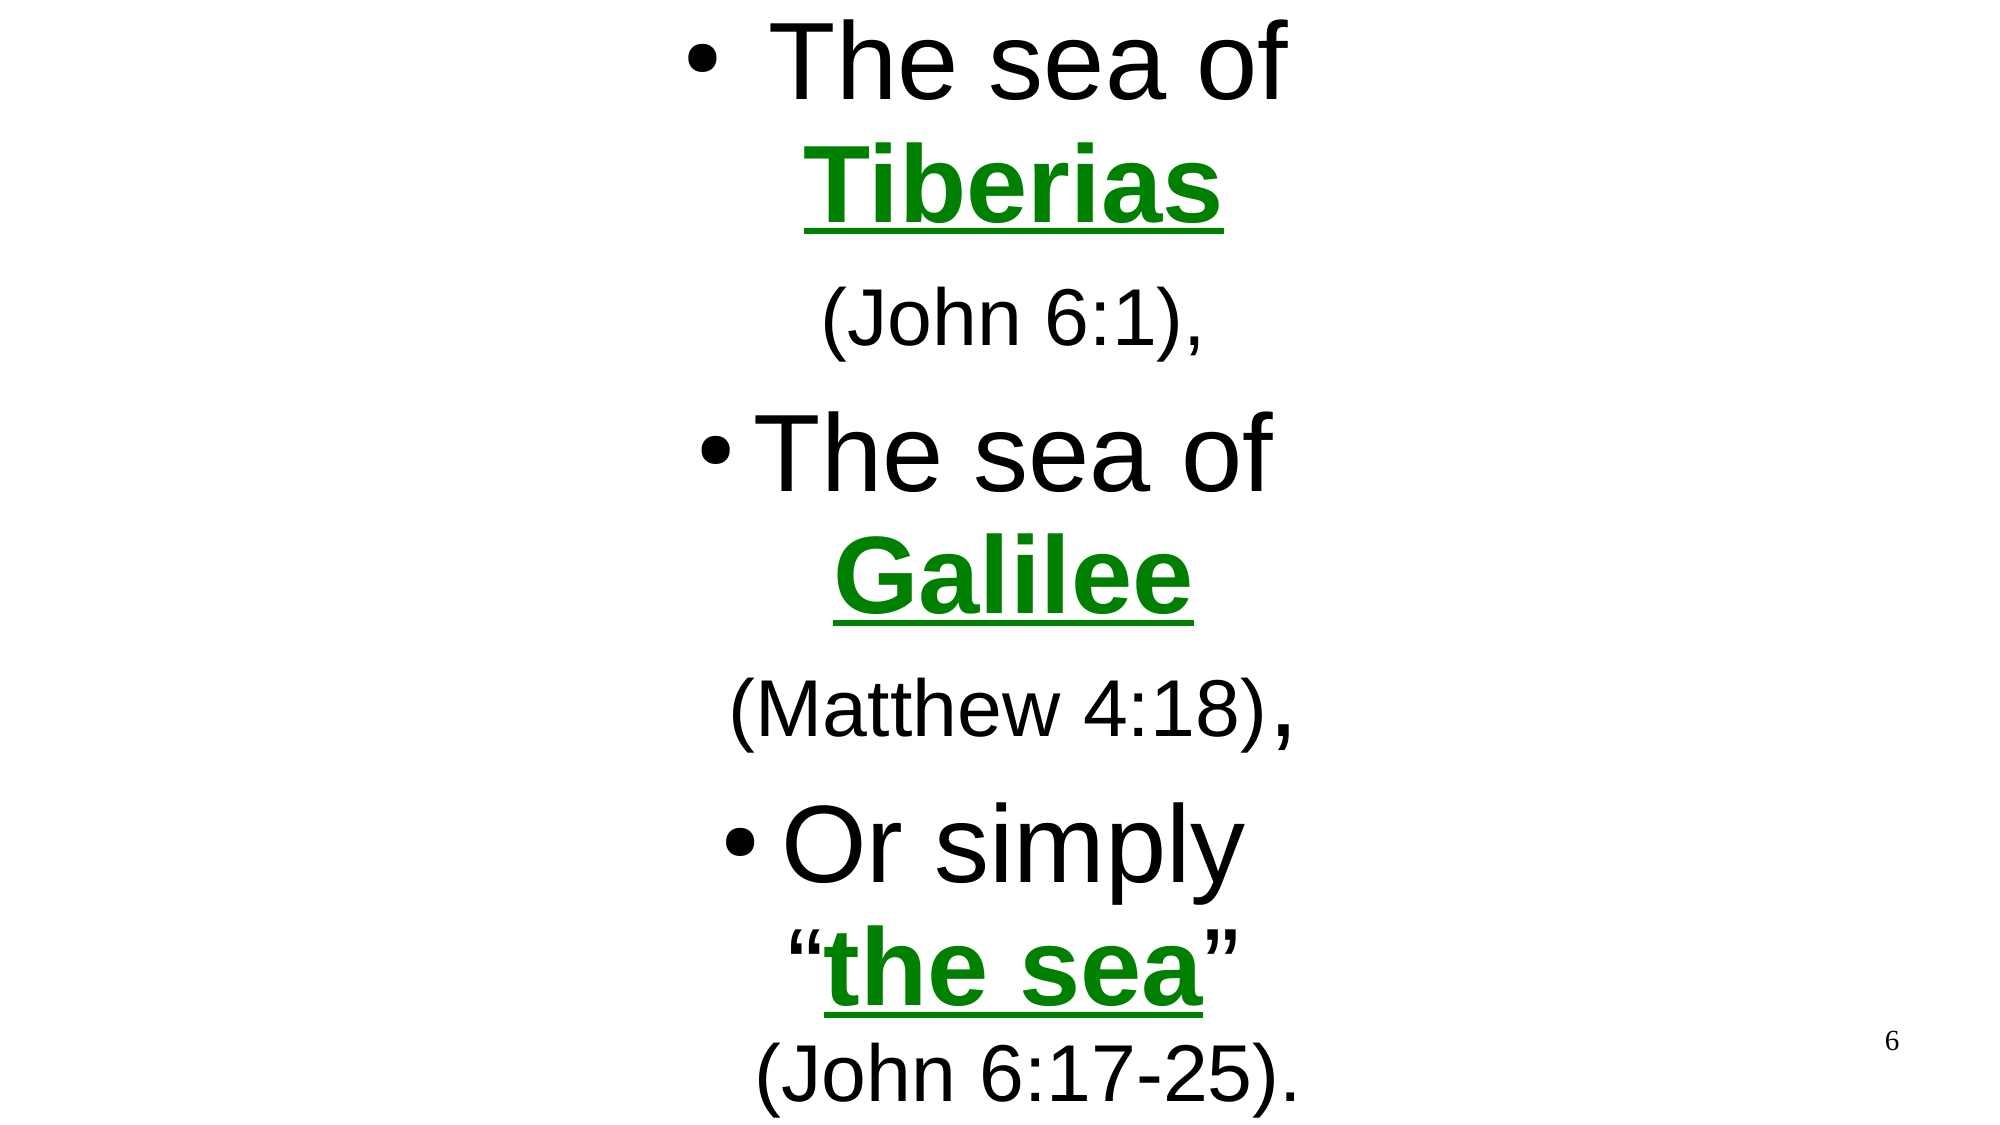

# The sea of Tiberias (John 6:1),
The sea of
Galilee
(Matthew 4:18),
Or simply
“the sea”
(John 6:17-25).
6